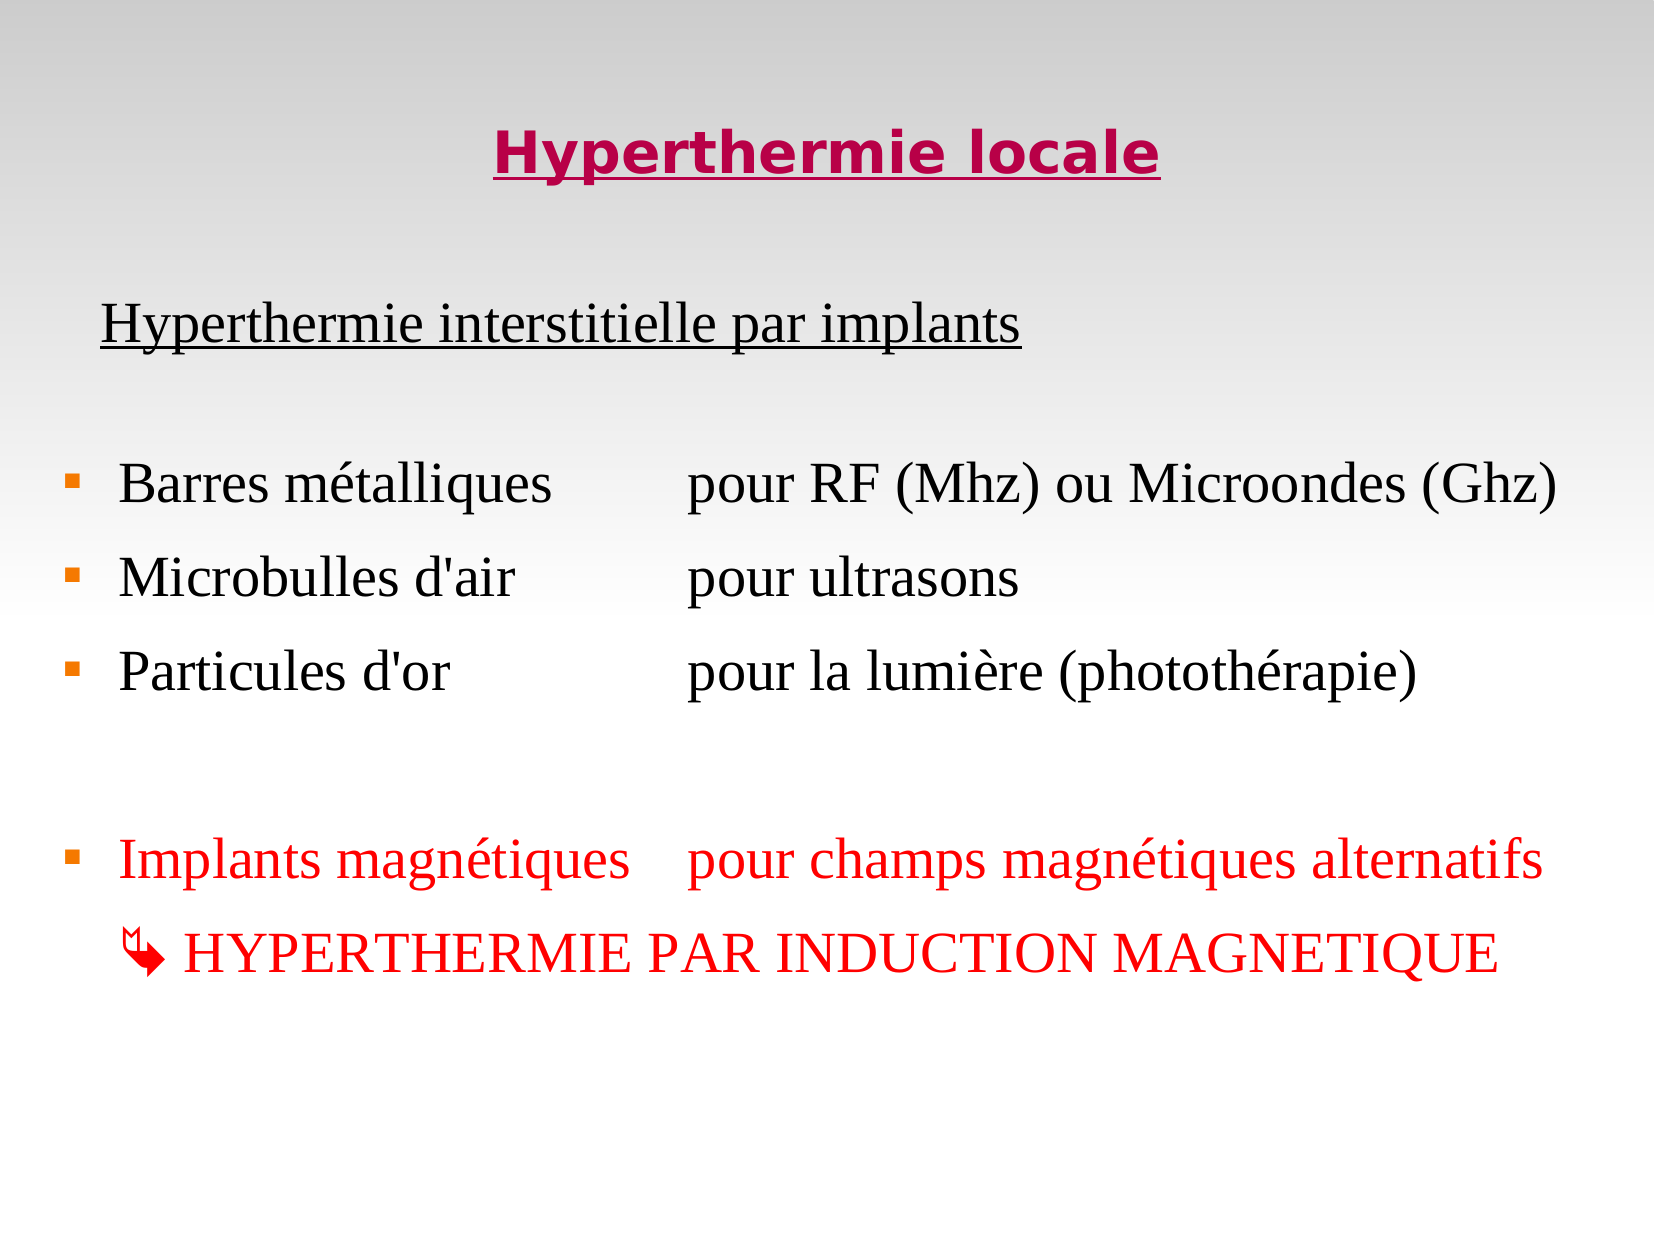

# Hyperthermie locale
Hyperthermie interstitielle par implants
Barres métalliques		pour RF (Mhz) ou Microondes (Ghz)
Microbulles d'air			pour ultrasons
Particules d'or				pour la lumière (photothérapie)
Implants magnétiques	pour champs magnétiques alternatifs
 HYPERTHERMIE PAR INDUCTION MAGNETIQUE